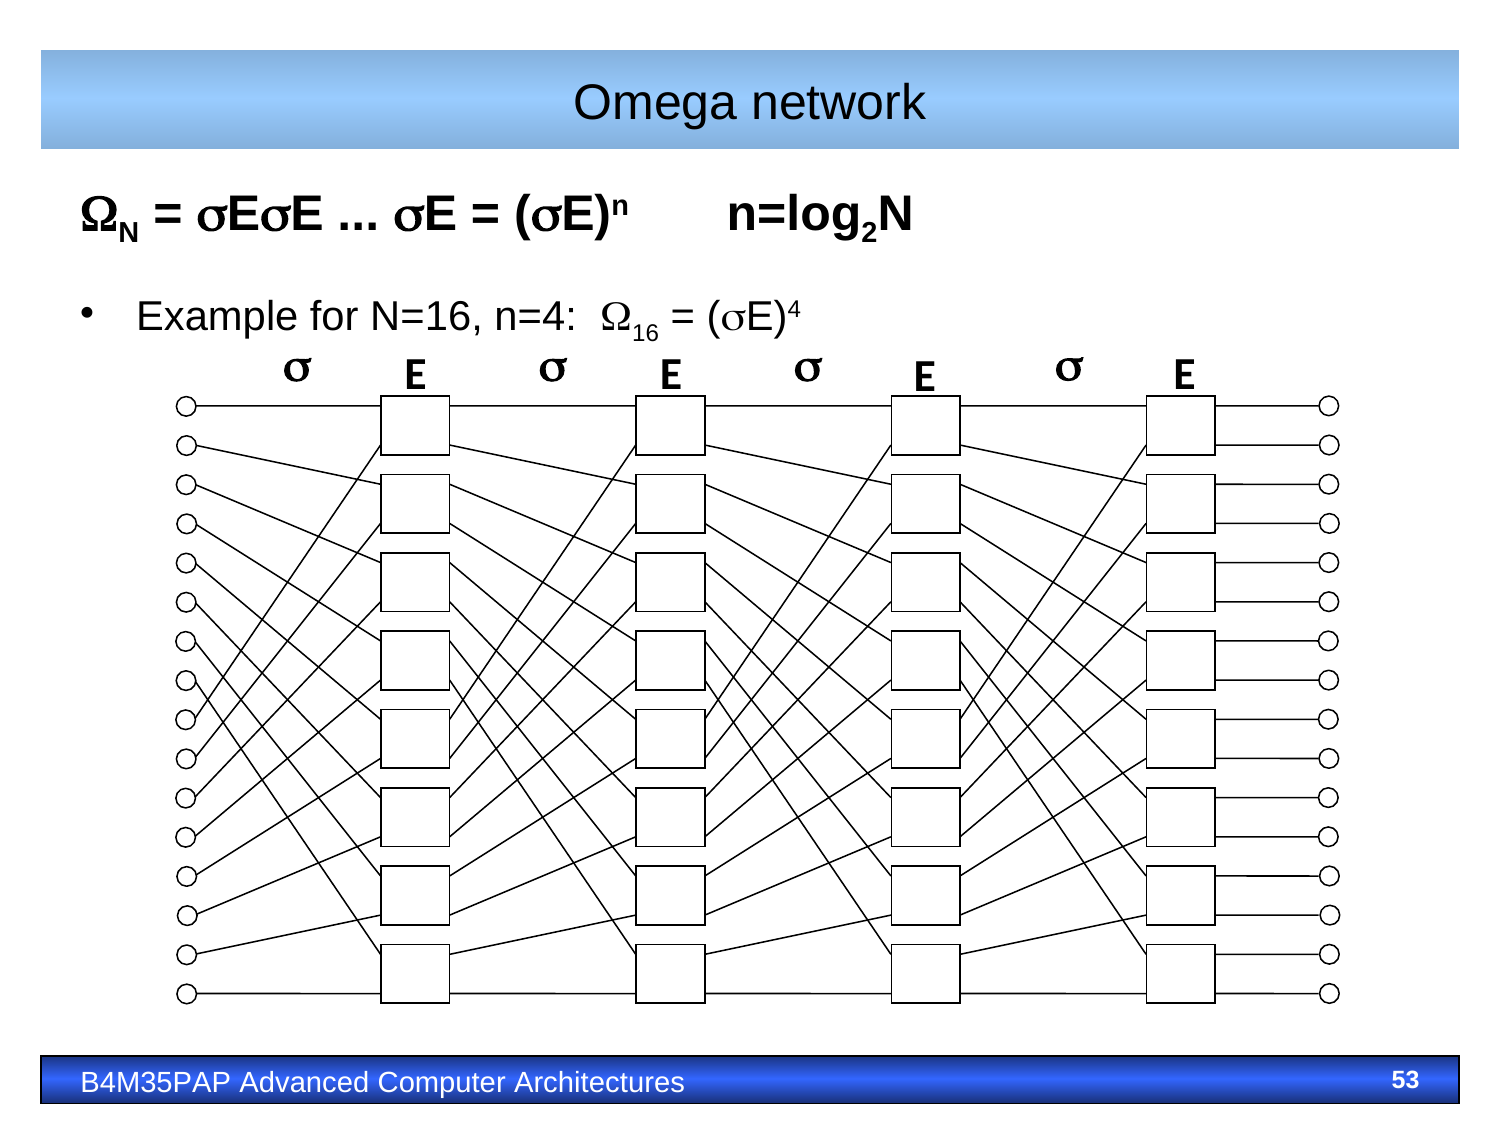

# Omega network
N = EE ... E = (E)n 	n=log2N
Example for N=16, n=4: 16 = (E)4




E
E
E
E